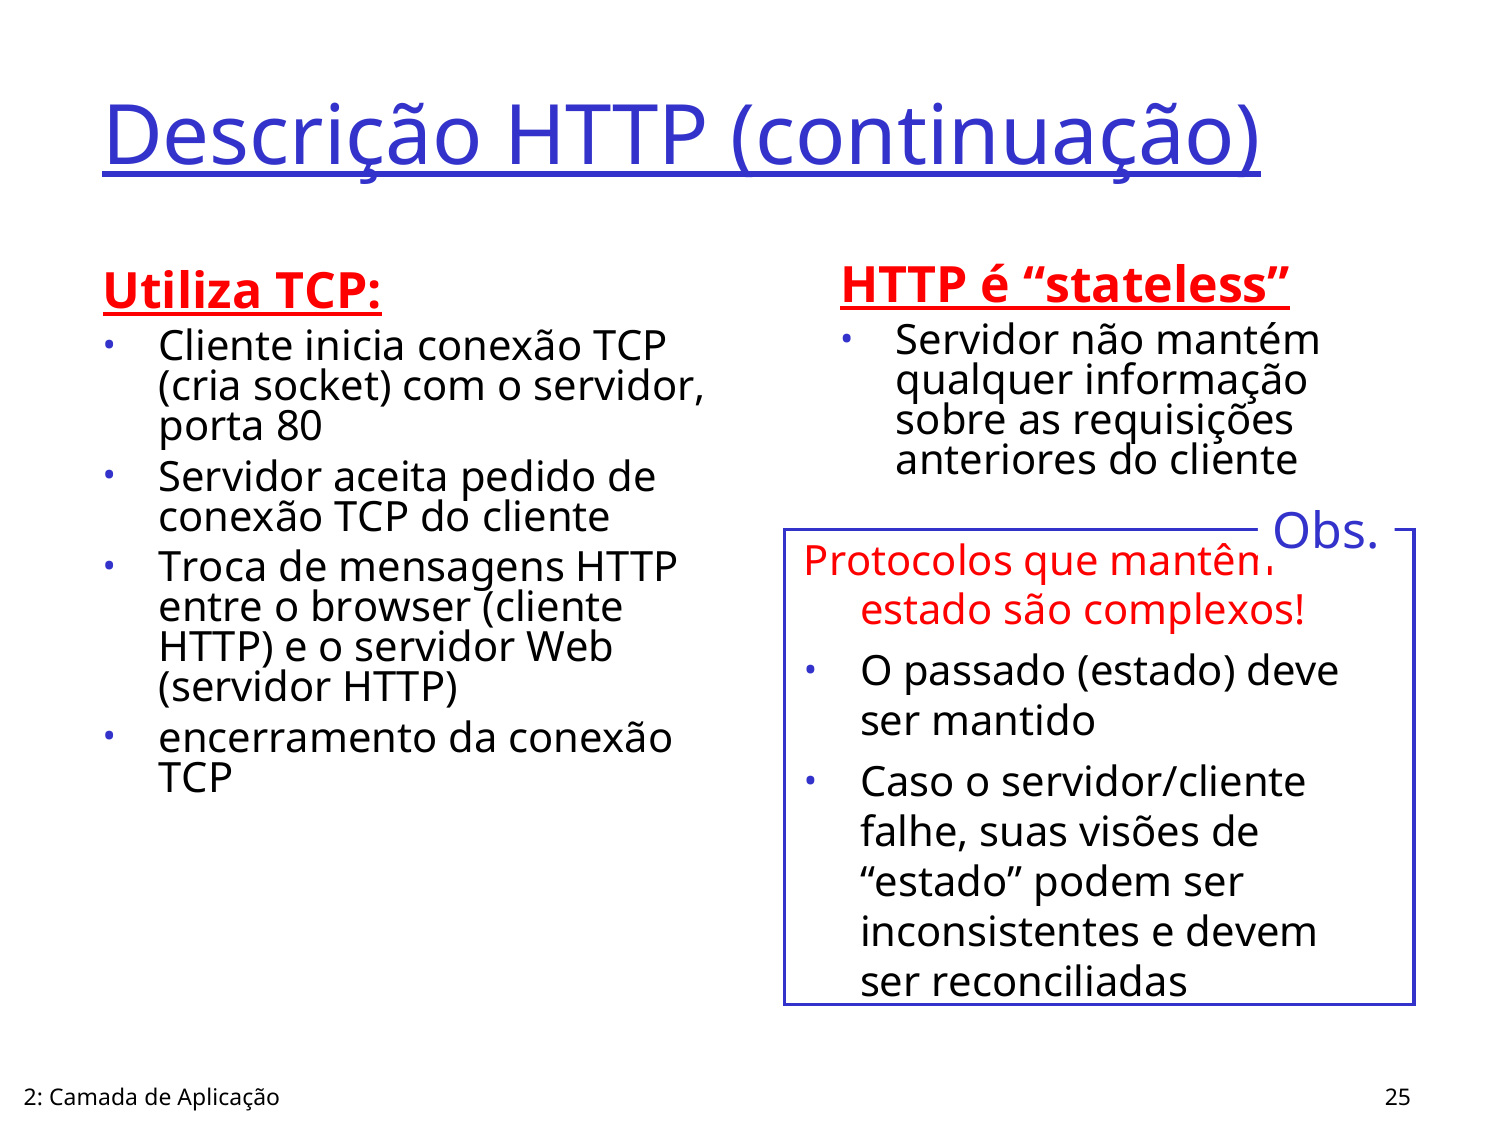

# Descrição HTTP (continuação)
HTTP é “stateless”
Servidor não mantém qualquer informação sobre as requisições anteriores do cliente
Utiliza TCP:
Cliente inicia conexão TCP (cria socket) com o servidor, porta 80
Servidor aceita pedido de conexão TCP do cliente
Troca de mensagens HTTP entre o browser (cliente HTTP) e o servidor Web (servidor HTTP)
encerramento da conexão TCP
Obs.
Protocolos que mantêm estado são complexos!
O passado (estado) deve ser mantido
Caso o servidor/cliente falhe, suas visões de “estado” podem ser inconsistentes e devem ser reconciliadas
25